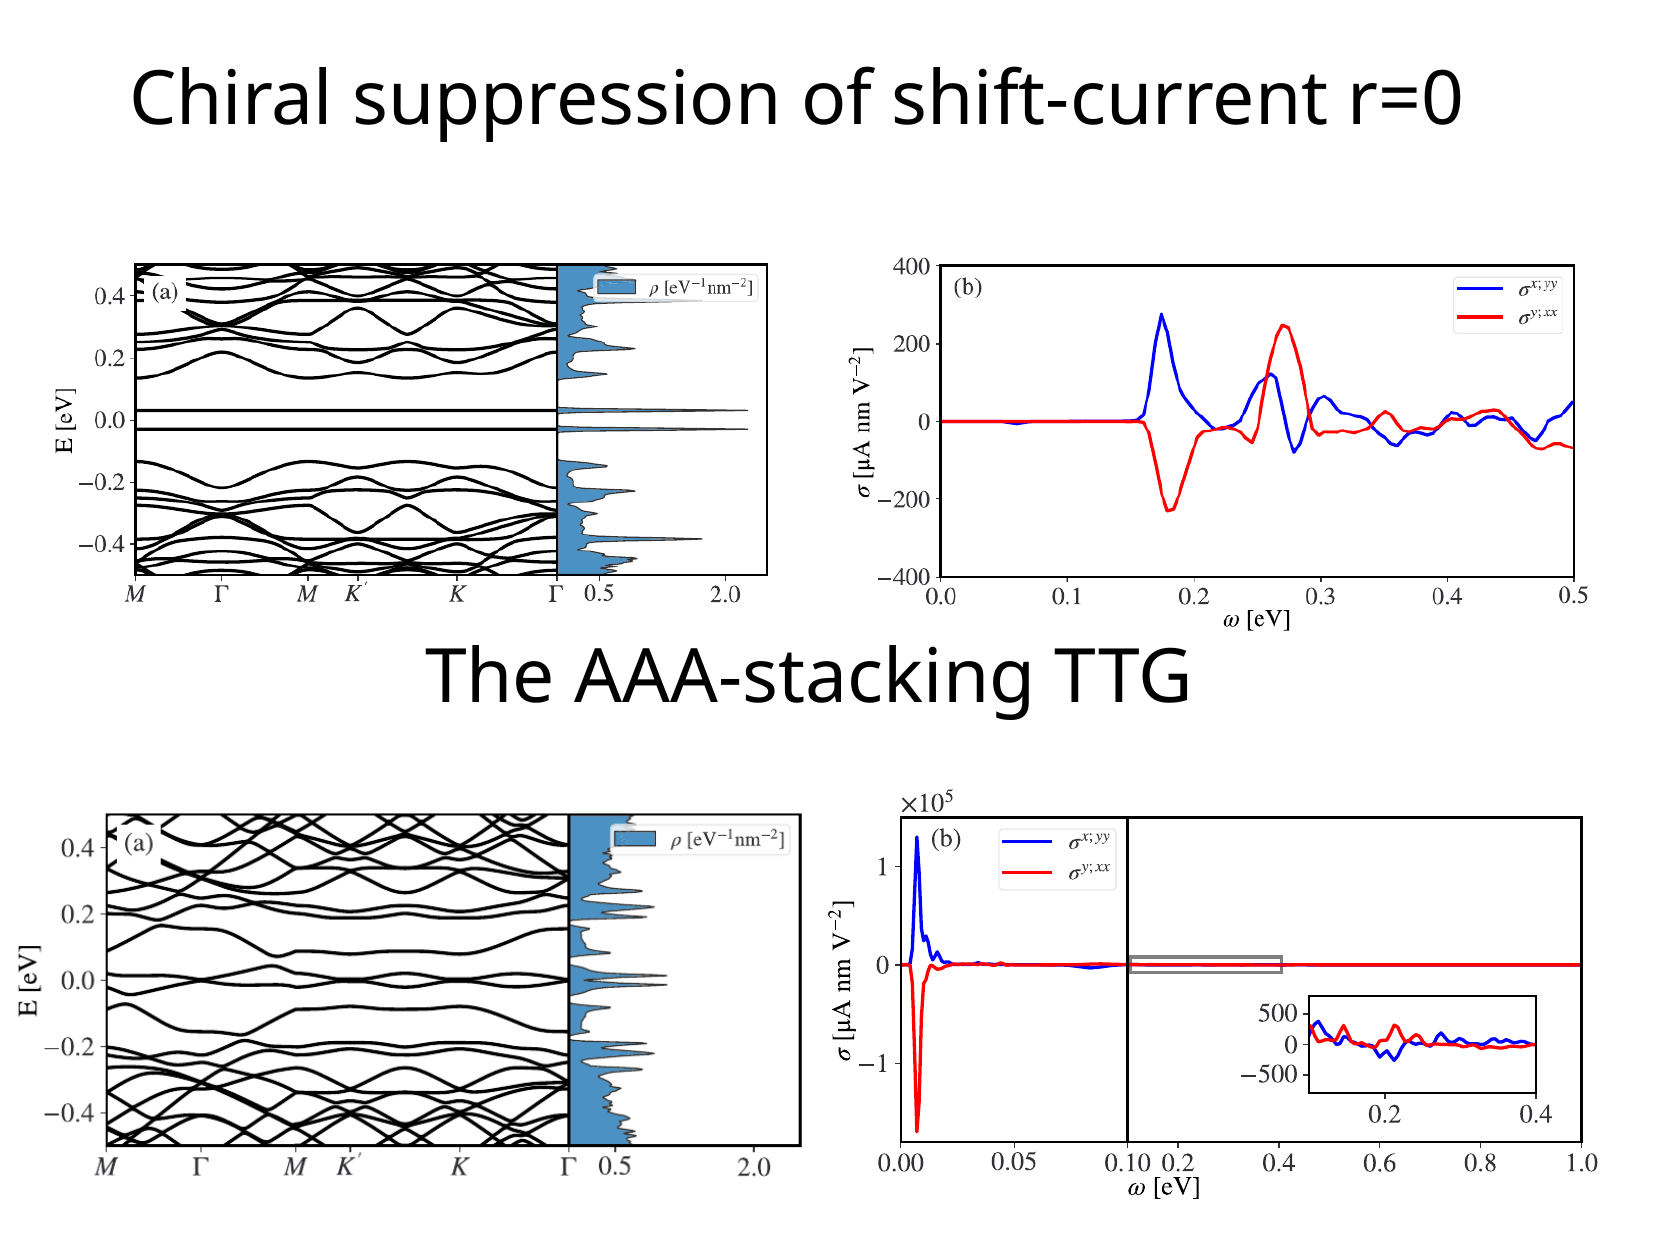

# Chiral suppression of shift-current r=0
The AAA-stacking TTG